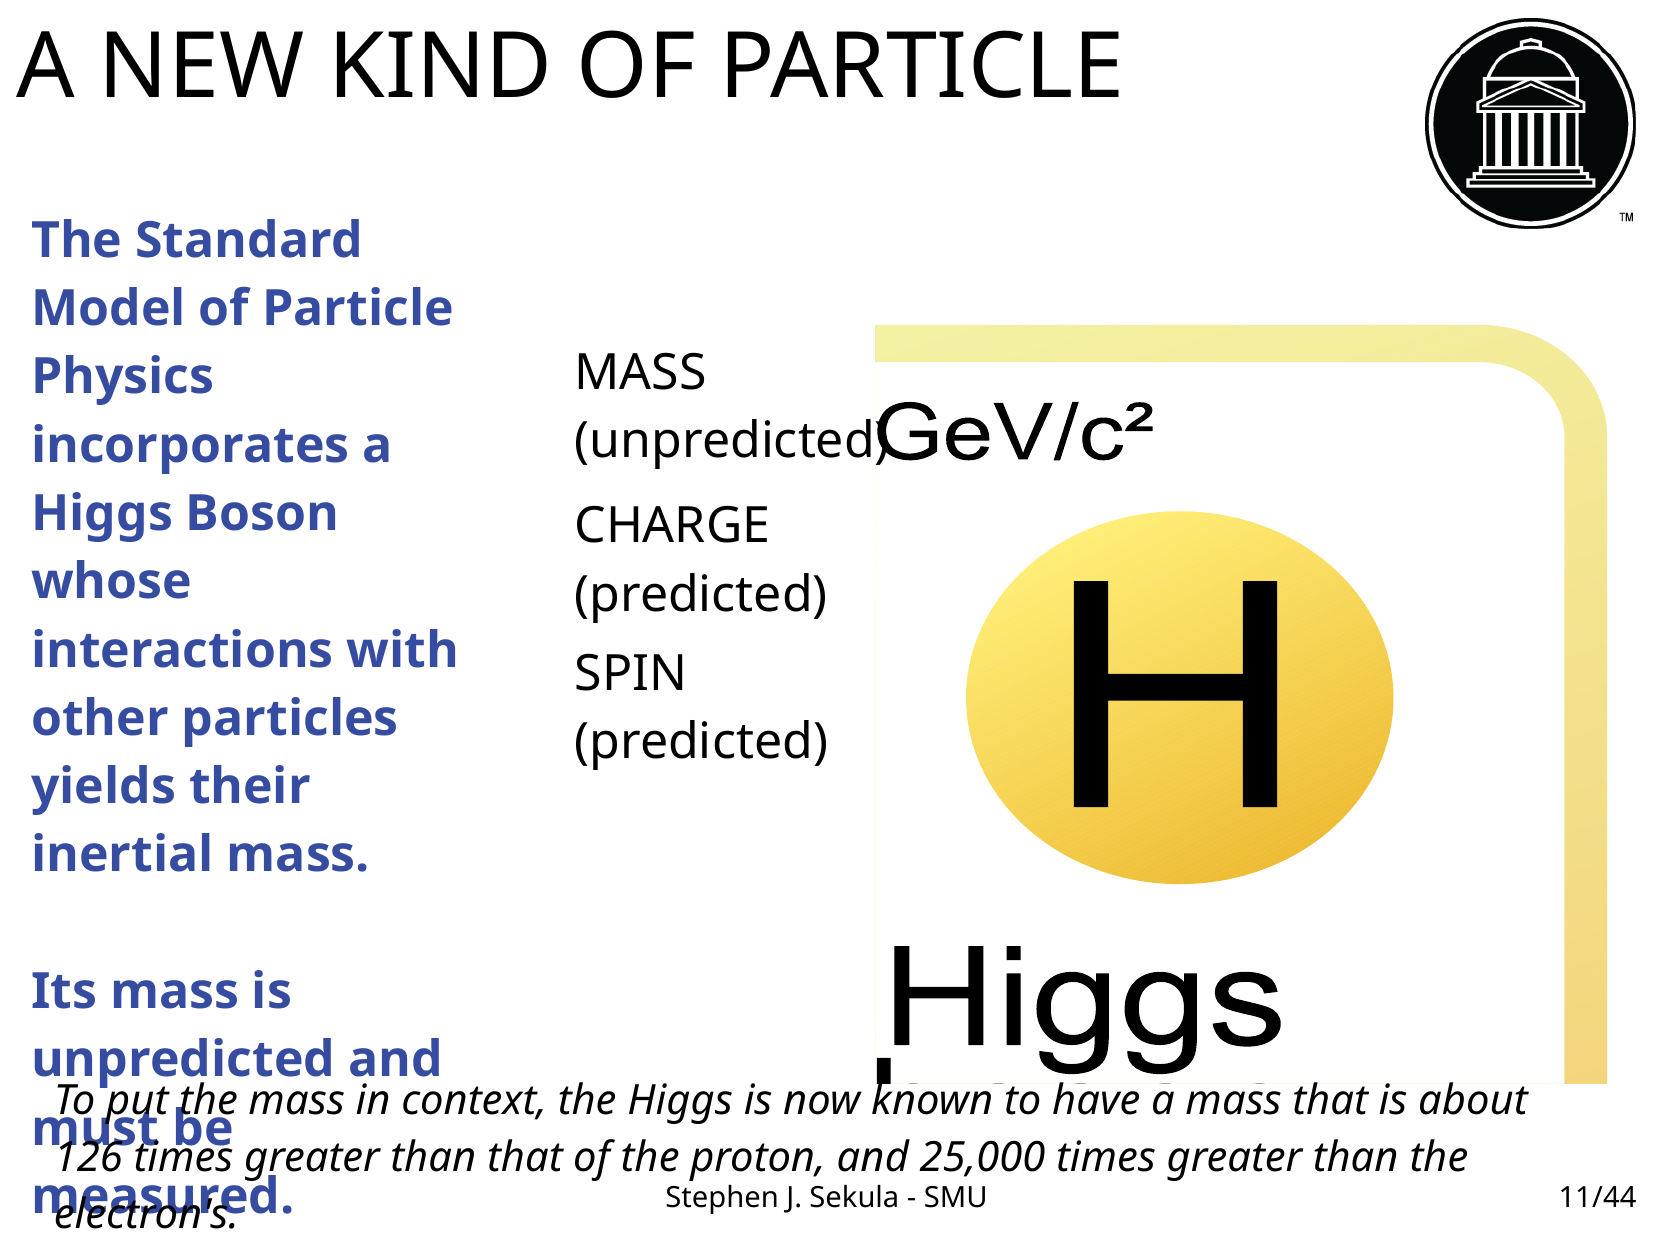

# A NEW KIND OF PARTICLE
The Standard Model of Particle Physics incorporates a Higgs Boson whose interactions with other particles yields their inertial mass.
Its mass is unpredicted and must be measured.
MASS
(unpredicted)
CHARGE
(predicted)
SPIN
(predicted)
To put the mass in context, the Higgs is now known to have a mass that is about 126 times greater than that of the proton, and 25,000 times greater than the electron's.
11
Stephen J. Sekula - SMU